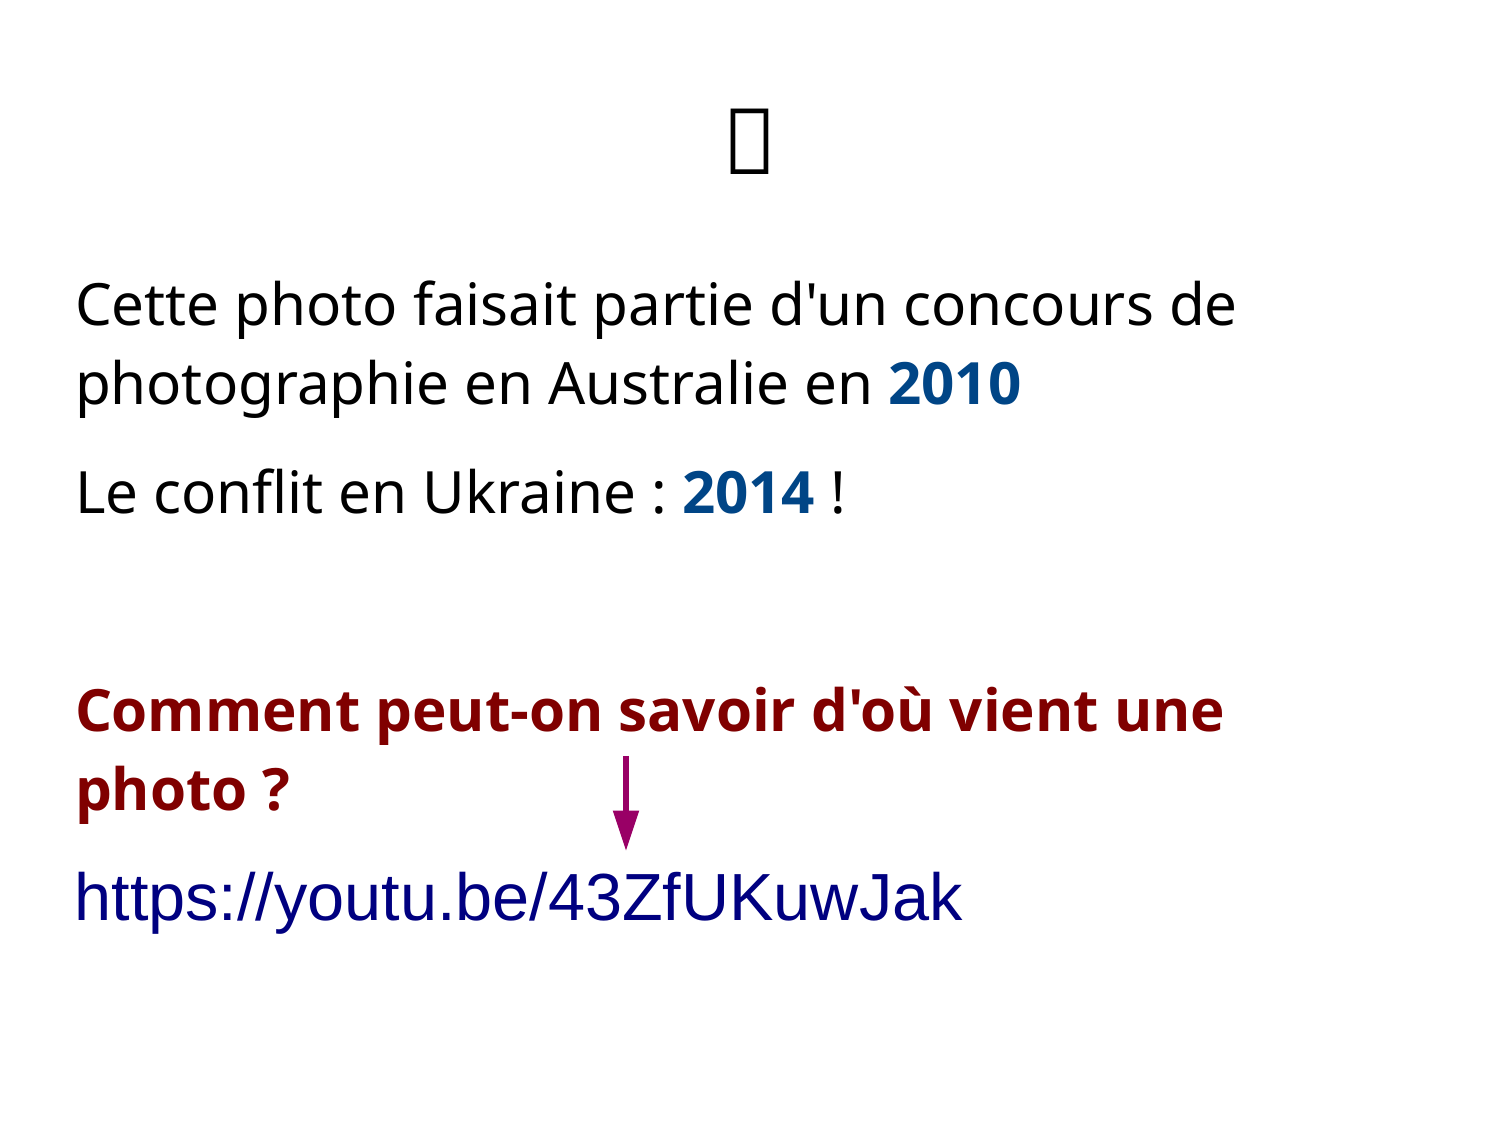

# ﾲ
Cette photo faisait partie d'un concours de photographie en Australie en 2010
Le conflit en Ukraine : 2014 !
Comment peut-on savoir d'où vient une photo ?
https://youtu.be/43ZfUKuwJak